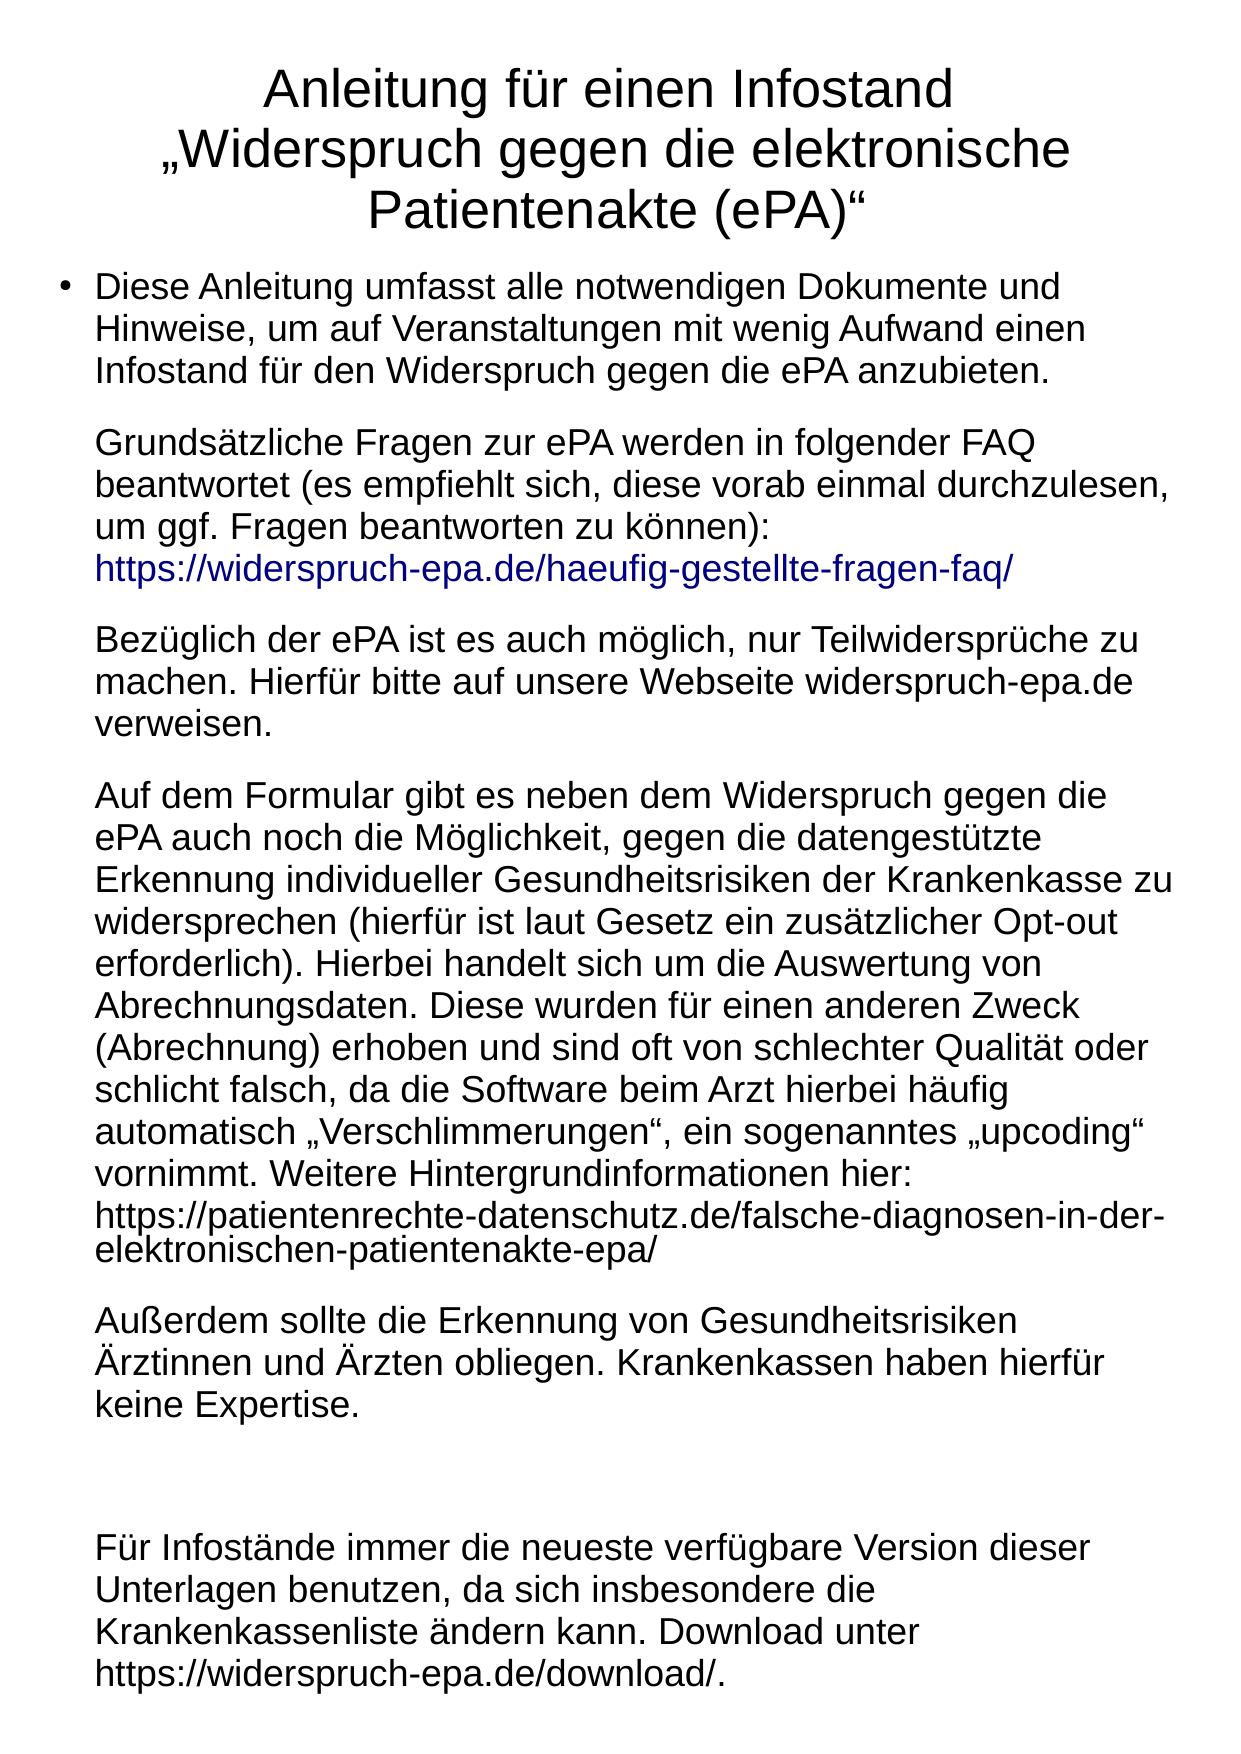

# Anleitung für einen Infostand „Widerspruch gegen die elektronische Patientenakte (ePA)“
Diese Anleitung umfasst alle notwendigen Dokumente und Hinweise, um auf Veranstaltungen mit wenig Aufwand einen Infostand für den Widerspruch gegen die ePA anzubieten.
Grundsätzliche Fragen zur ePA werden in folgender FAQ beantwortet (es empfiehlt sich, diese vorab einmal durchzulesen, um ggf. Fragen beantworten zu können): https://widerspruch-epa.de/haeufig-gestellte-fragen-faq/
Bezüglich der ePA ist es auch möglich, nur Teilwidersprüche zu machen. Hierfür bitte auf unsere Webseite widerspruch-epa.de verweisen.
Auf dem Formular gibt es neben dem Widerspruch gegen die ePA auch noch die Möglichkeit, gegen die datengestützte Erkennung individueller Gesundheitsrisiken der Krankenkasse zu widersprechen (hierfür ist laut Gesetz ein zusätzlicher Opt-out erforderlich). Hierbei handelt sich um die Auswertung von Abrechnungsdaten. Diese wurden für einen anderen Zweck (Abrechnung) erhoben und sind oft von schlechter Qualität oder schlicht falsch, da die Software beim Arzt hierbei häufig automatisch „Verschlimmerungen“, ein sogenanntes „upcoding“ vornimmt. Weitere Hintergrundinformationen hier: https://patientenrechte-datenschutz.de/falsche-diagnosen-in-der-elektronischen-patientenakte-epa/
Außerdem sollte die Erkennung von Gesundheitsrisiken Ärztinnen und Ärzten obliegen. Krankenkassen haben hierfür keine Expertise.
Für Infostände immer die neueste verfügbare Version dieser Unterlagen benutzen, da sich insbesondere die Krankenkassenliste ändern kann. Download unter https://widerspruch-epa.de/download/.